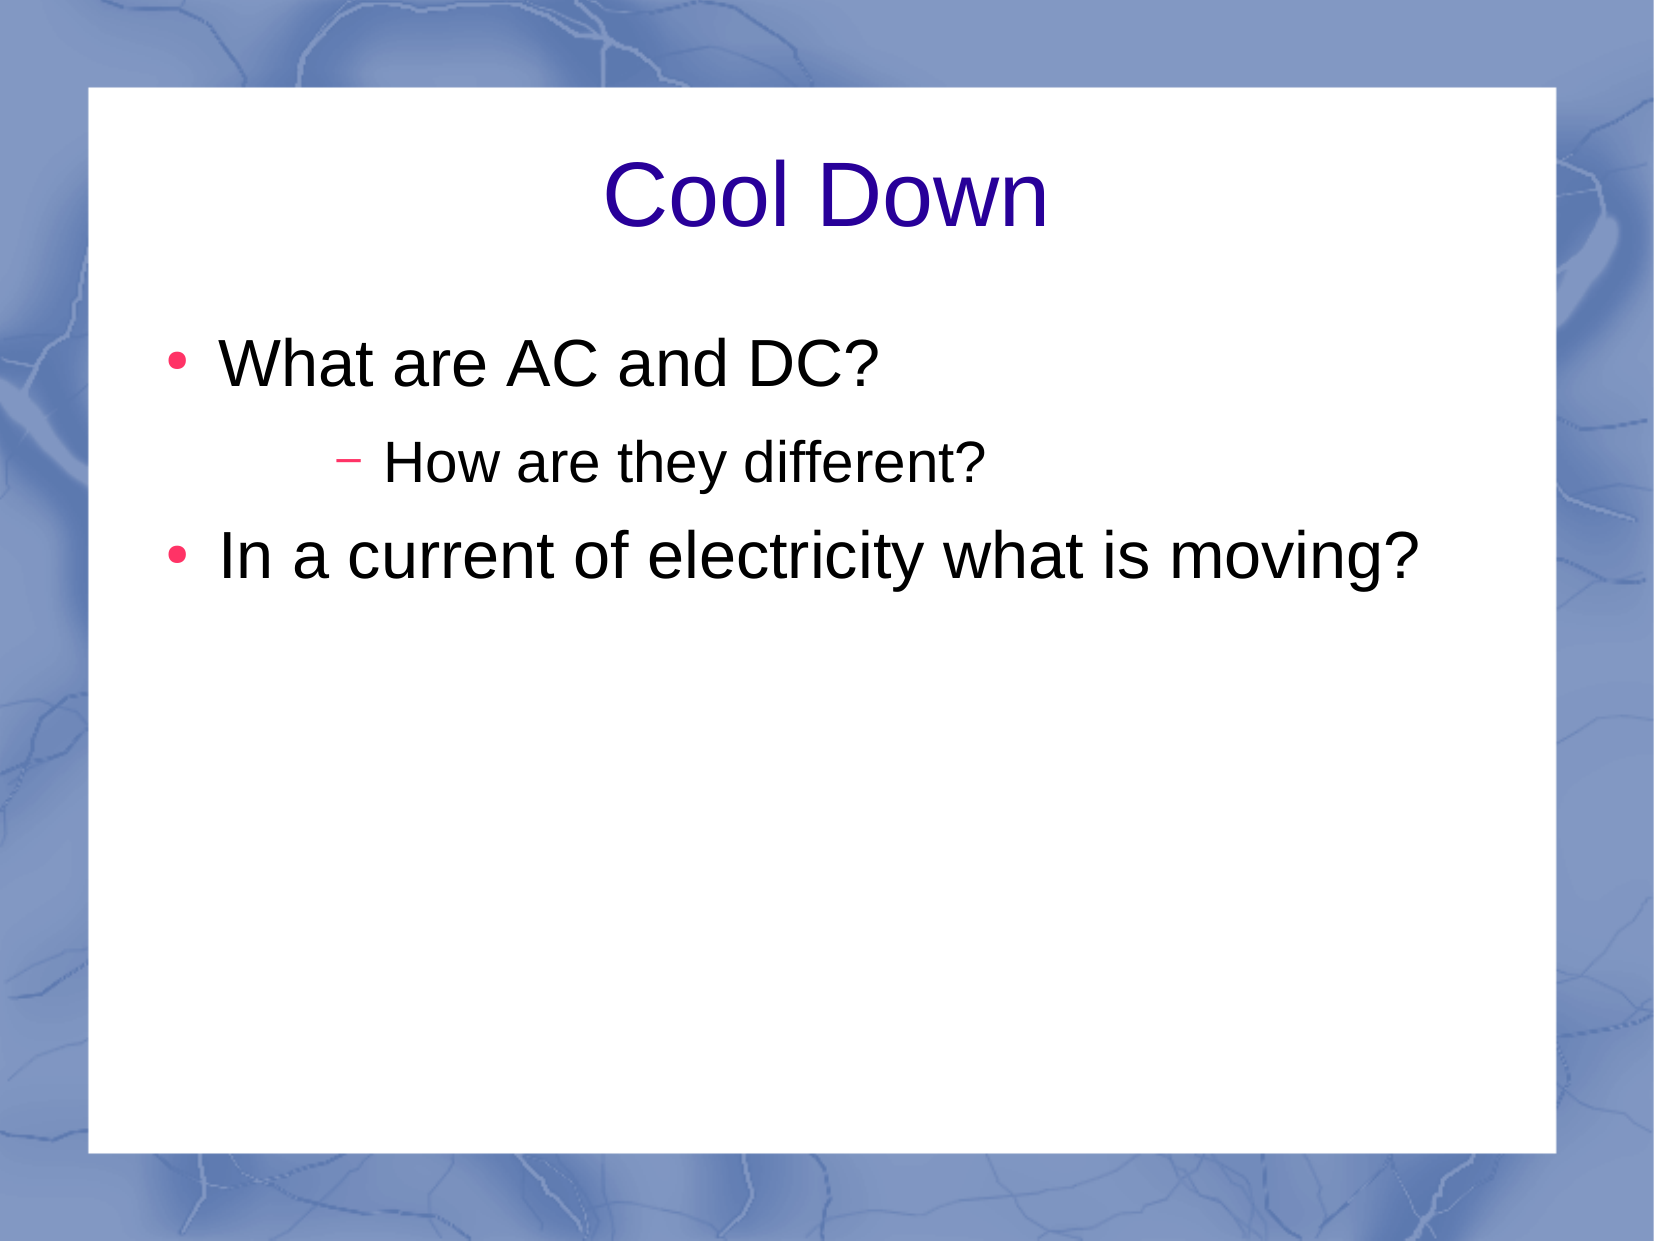

# Cool Down
What are AC and DC?
How are they different?
In a current of electricity what is moving?